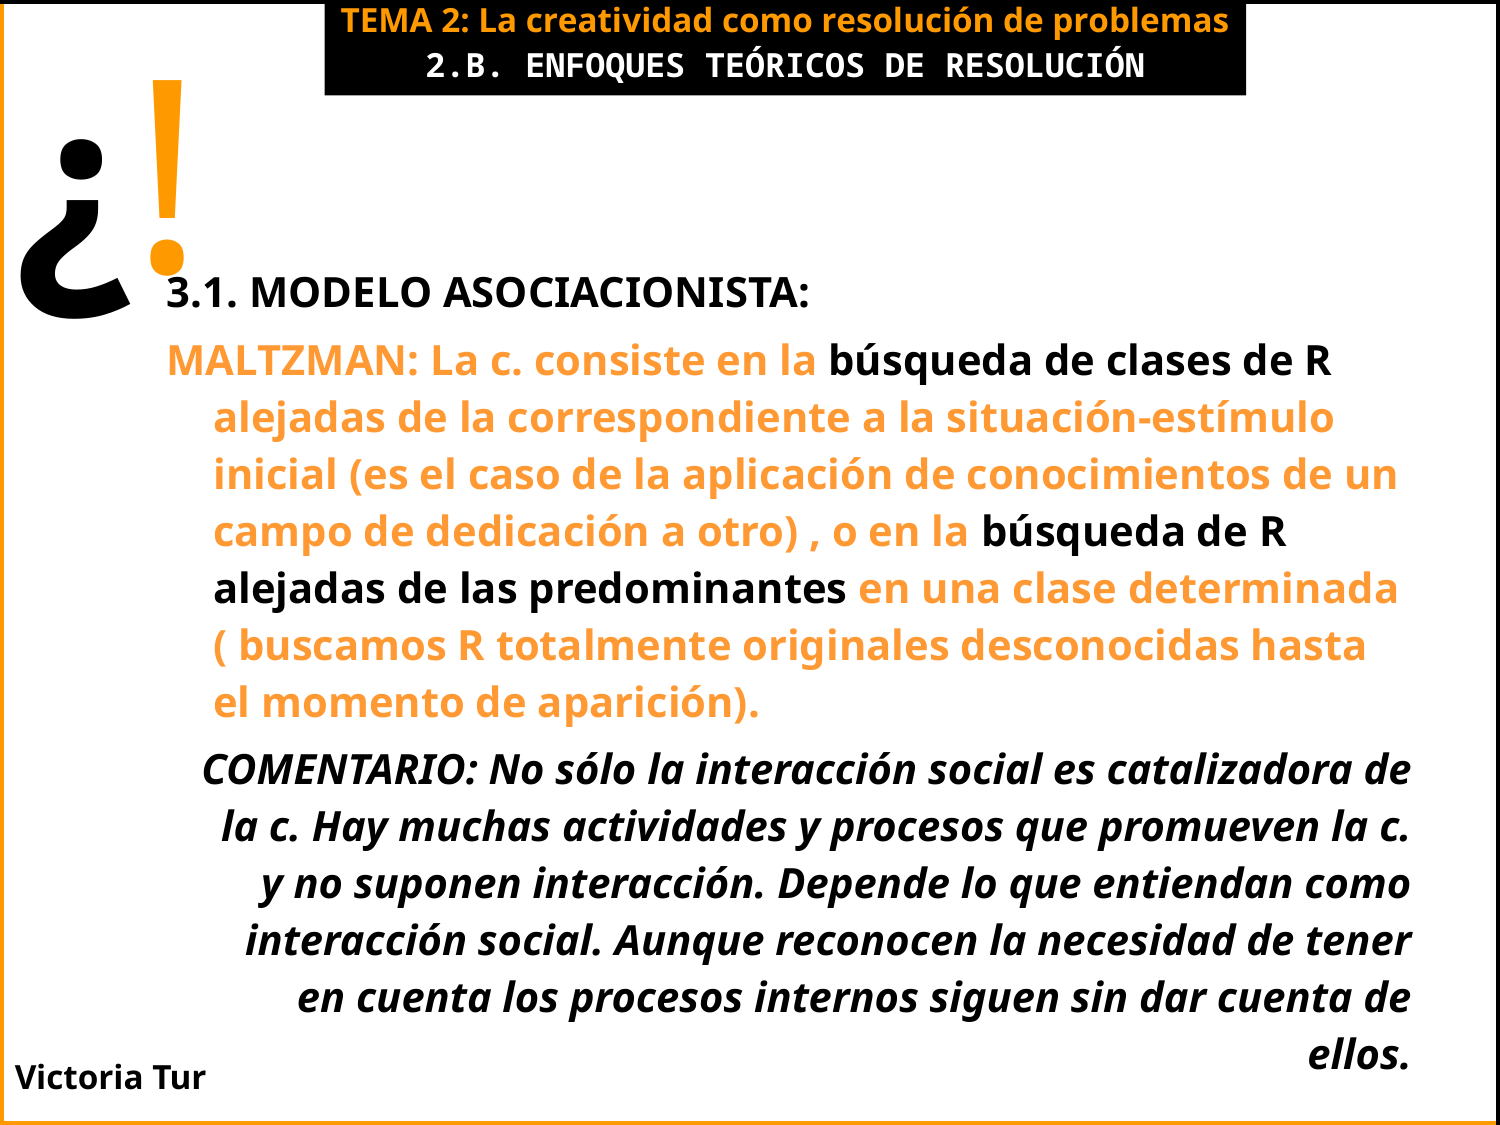

# 3.1. MODELO ASOCIACIONISTA:
MALTZMAN: La c. consiste en la búsqueda de clases de R alejadas de la correspondiente a la situación-estímulo inicial (es el caso de la aplicación de conocimientos de un campo de dedicación a otro) , o en la búsqueda de R alejadas de las predominantes en una clase determinada ( buscamos R totalmente originales desconocidas hasta el momento de aparición).
COMENTARIO: No sólo la interacción social es catalizadora de la c. Hay muchas actividades y procesos que promueven la c. y no suponen interacción. Depende lo que entiendan como interacción social. Aunque reconocen la necesidad de tener en cuenta los procesos internos siguen sin dar cuenta de ellos.